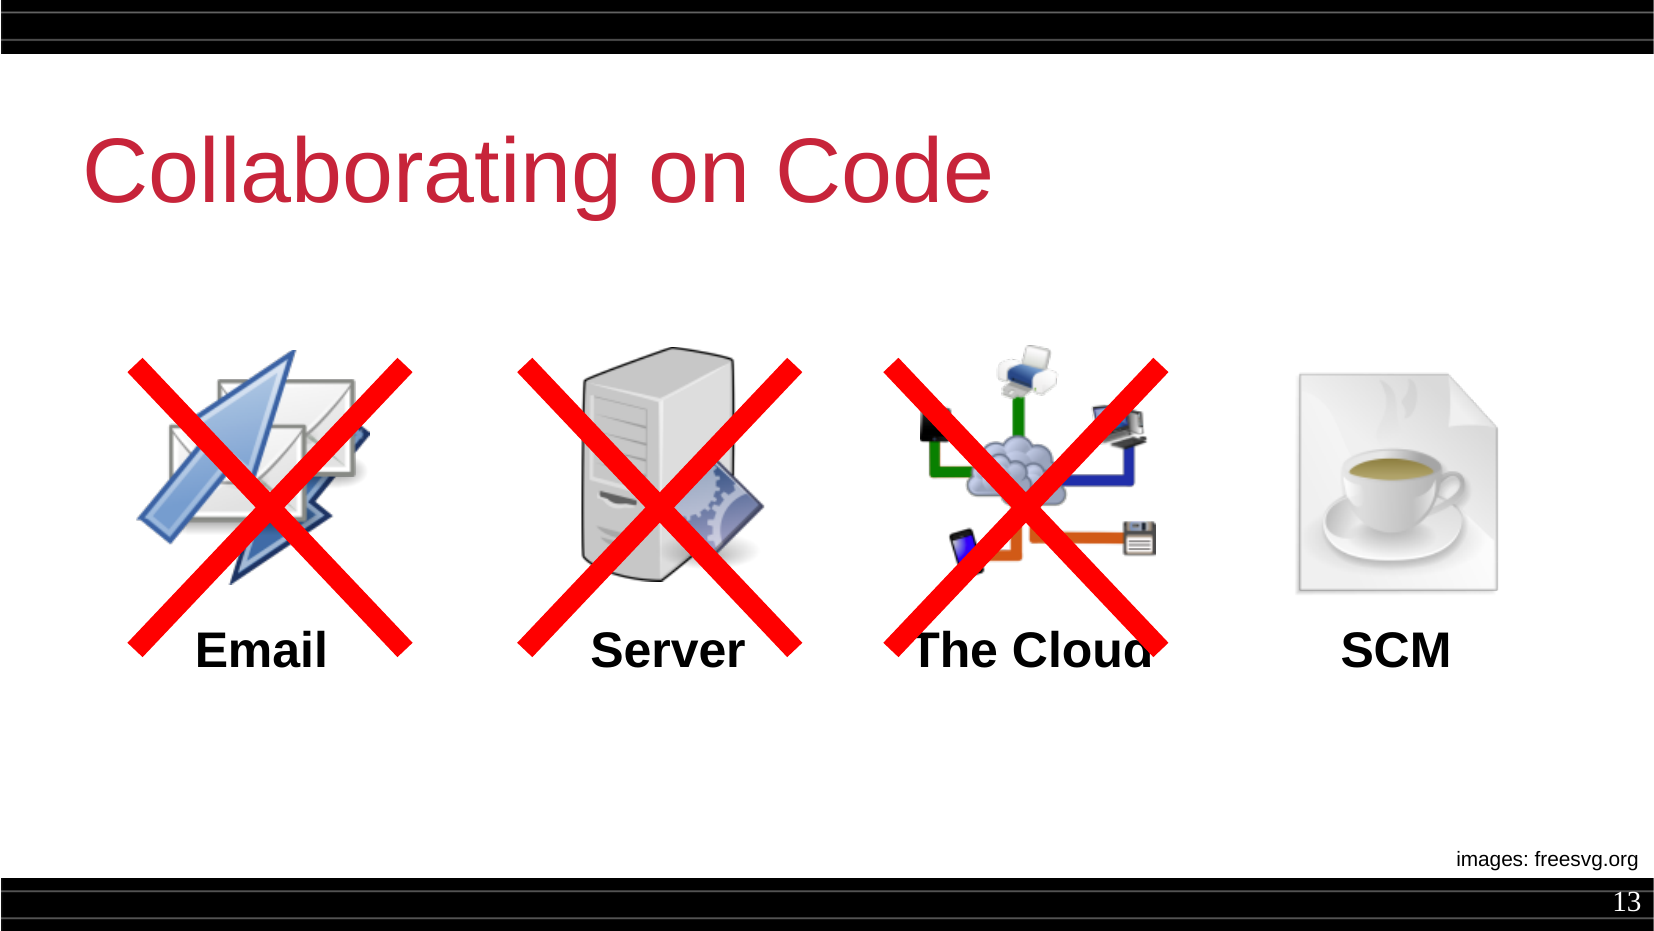

# Collaborating on Code
The Cloud
Server
Email
SCM
images: freesvg.org